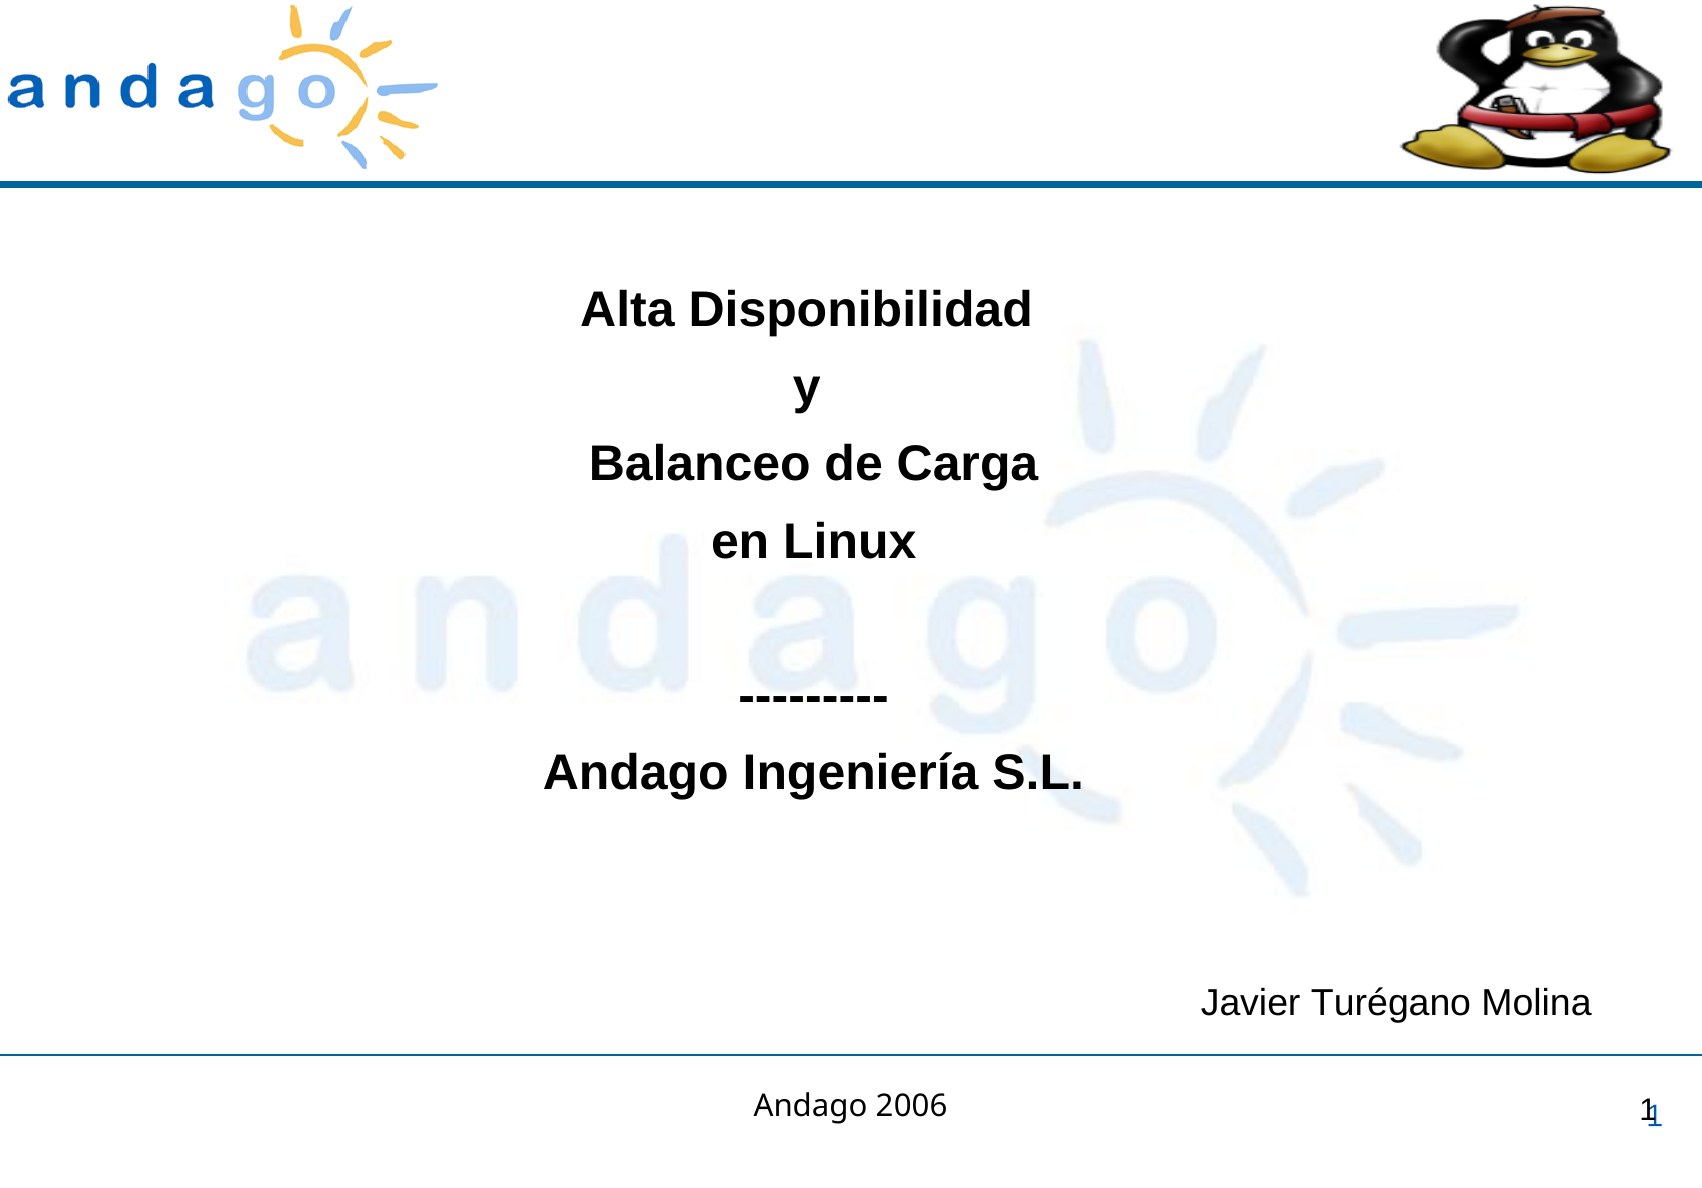

Alta Disponibilidad
y
Balanceo de Carga
en Linux
---------
Andago Ingeniería S.L.
Javier Turégano Molina